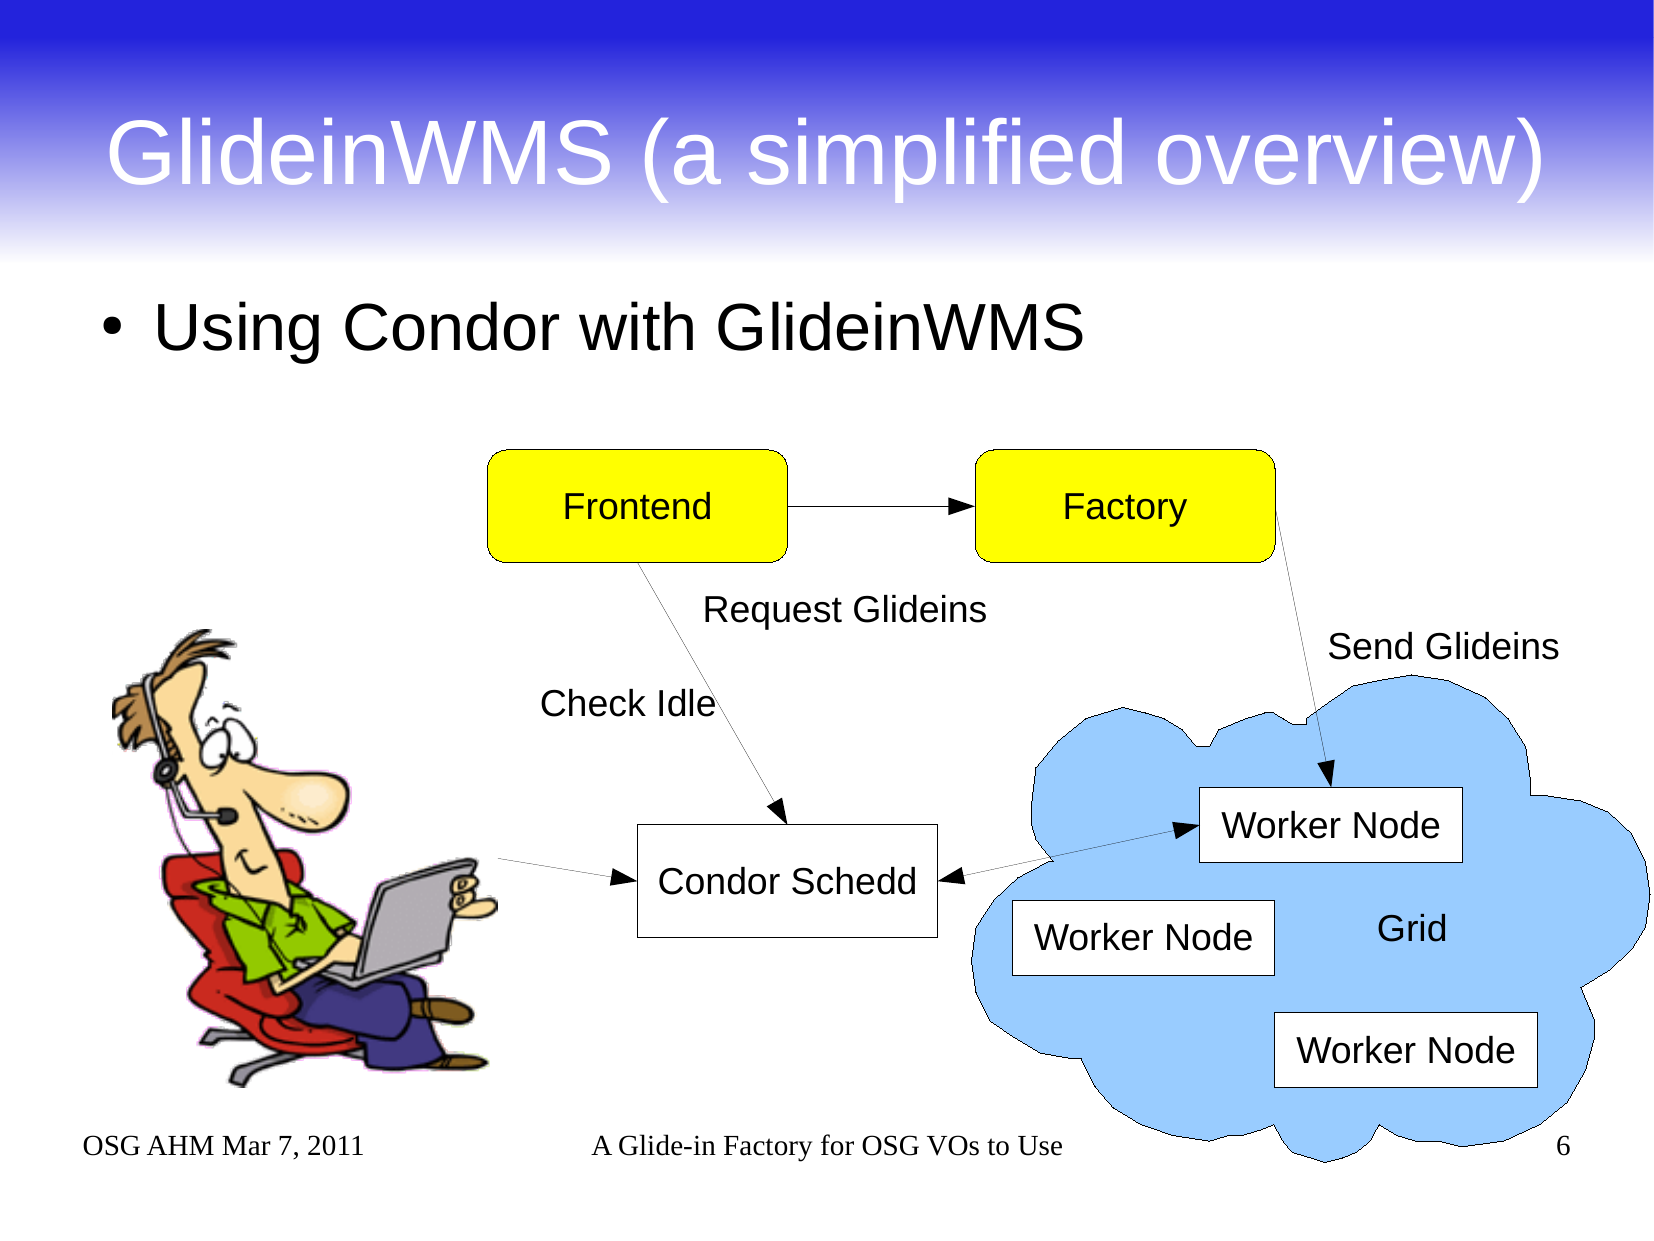

GlideinWMS (a simplified overview)
# Using Condor with GlideinWMS
Frontend
Factory
Send Glideins
Worker Node
Request Glideins
Check Idle
Condor Schedd
Worker Node
Grid
Worker Node
OSG AHM Mar 7, 2011
A Glide-in Factory for OSG VOs to Use
6